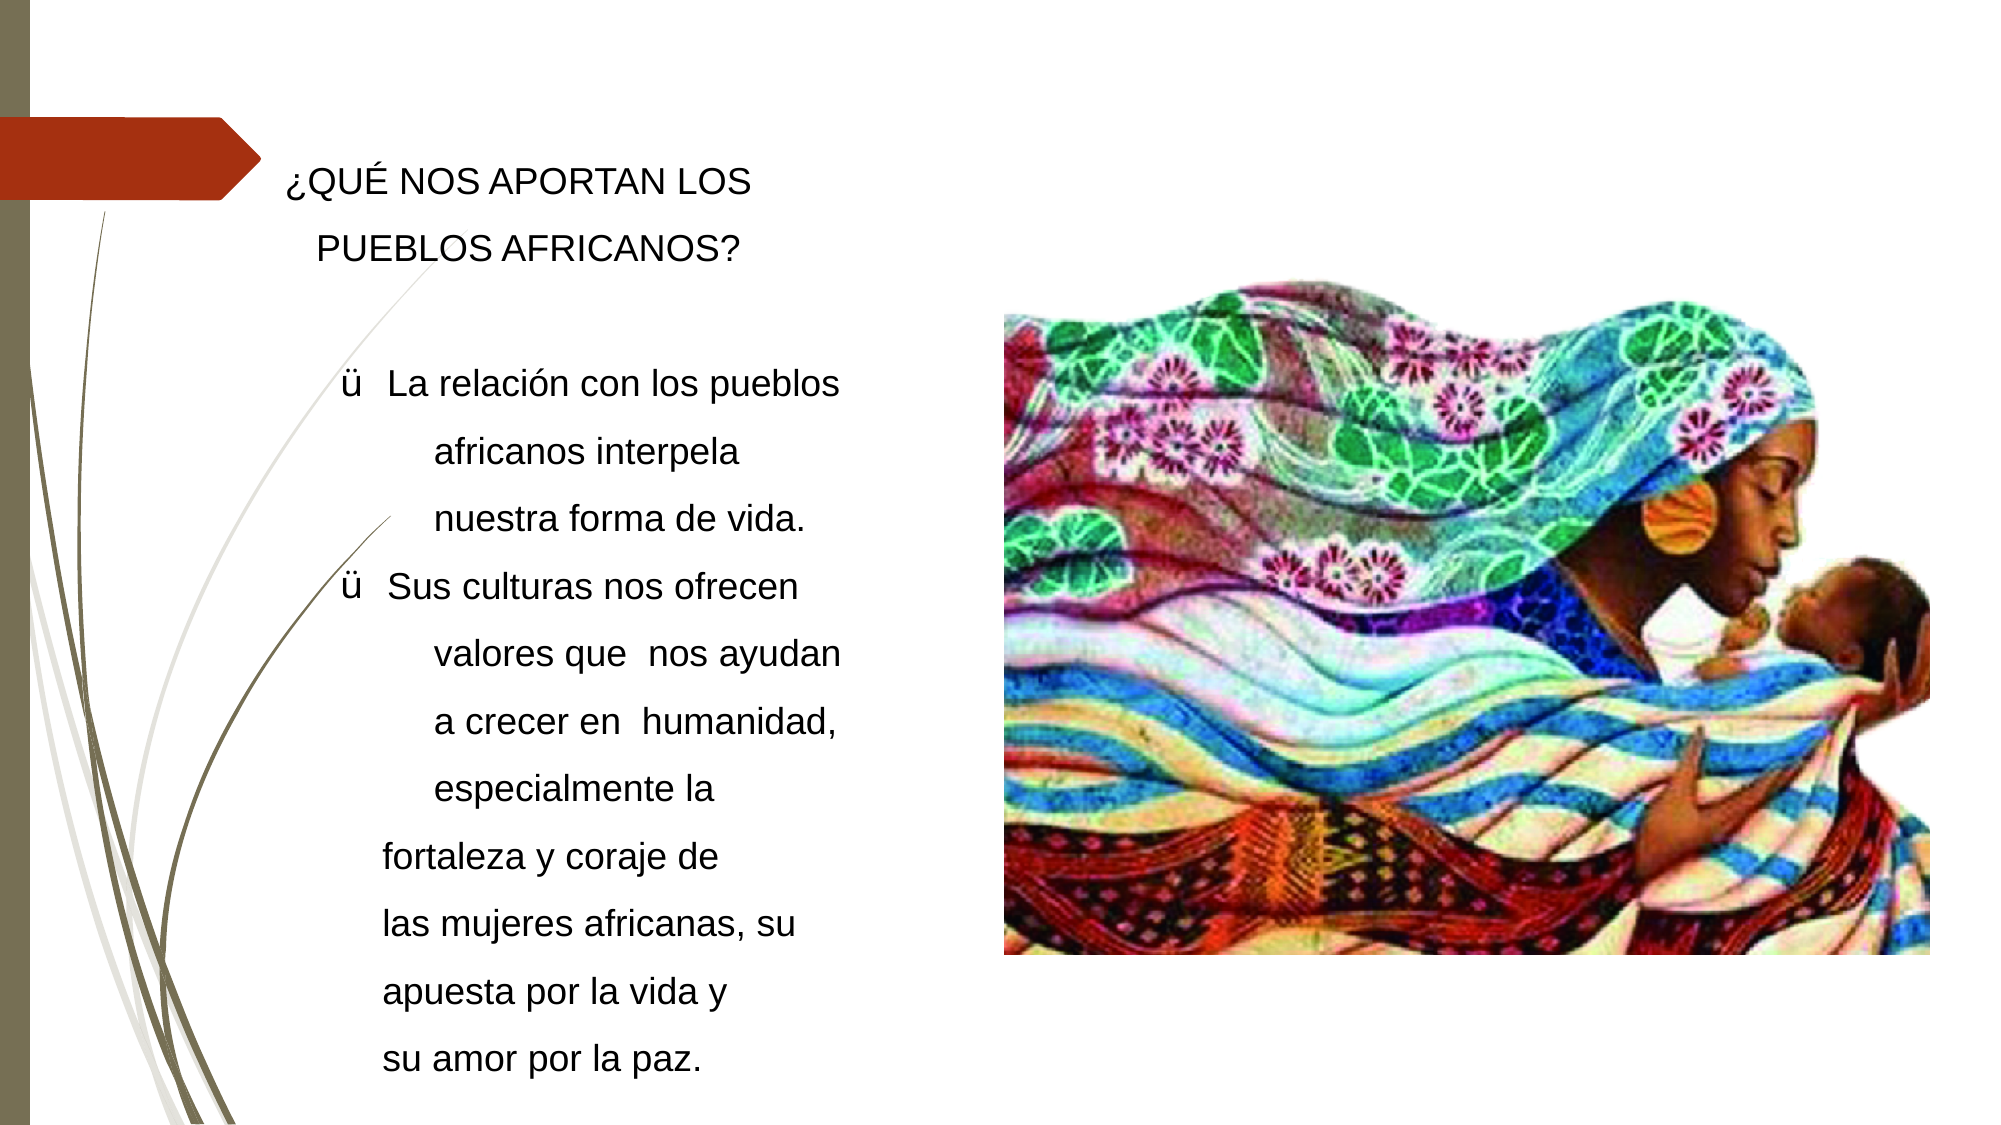

¿QUÉ NOS APORTAN LOS
 PUEBLOS AFRICANOS?
La relación con los pueblos africanos interpela nuestra forma de vida.
Sus culturas nos ofrecen valores que nos ayudan a crecer en humanidad, especialmente la
 fortaleza y coraje de
 las mujeres africanas, su
 apuesta por la vida y
 su amor por la paz.